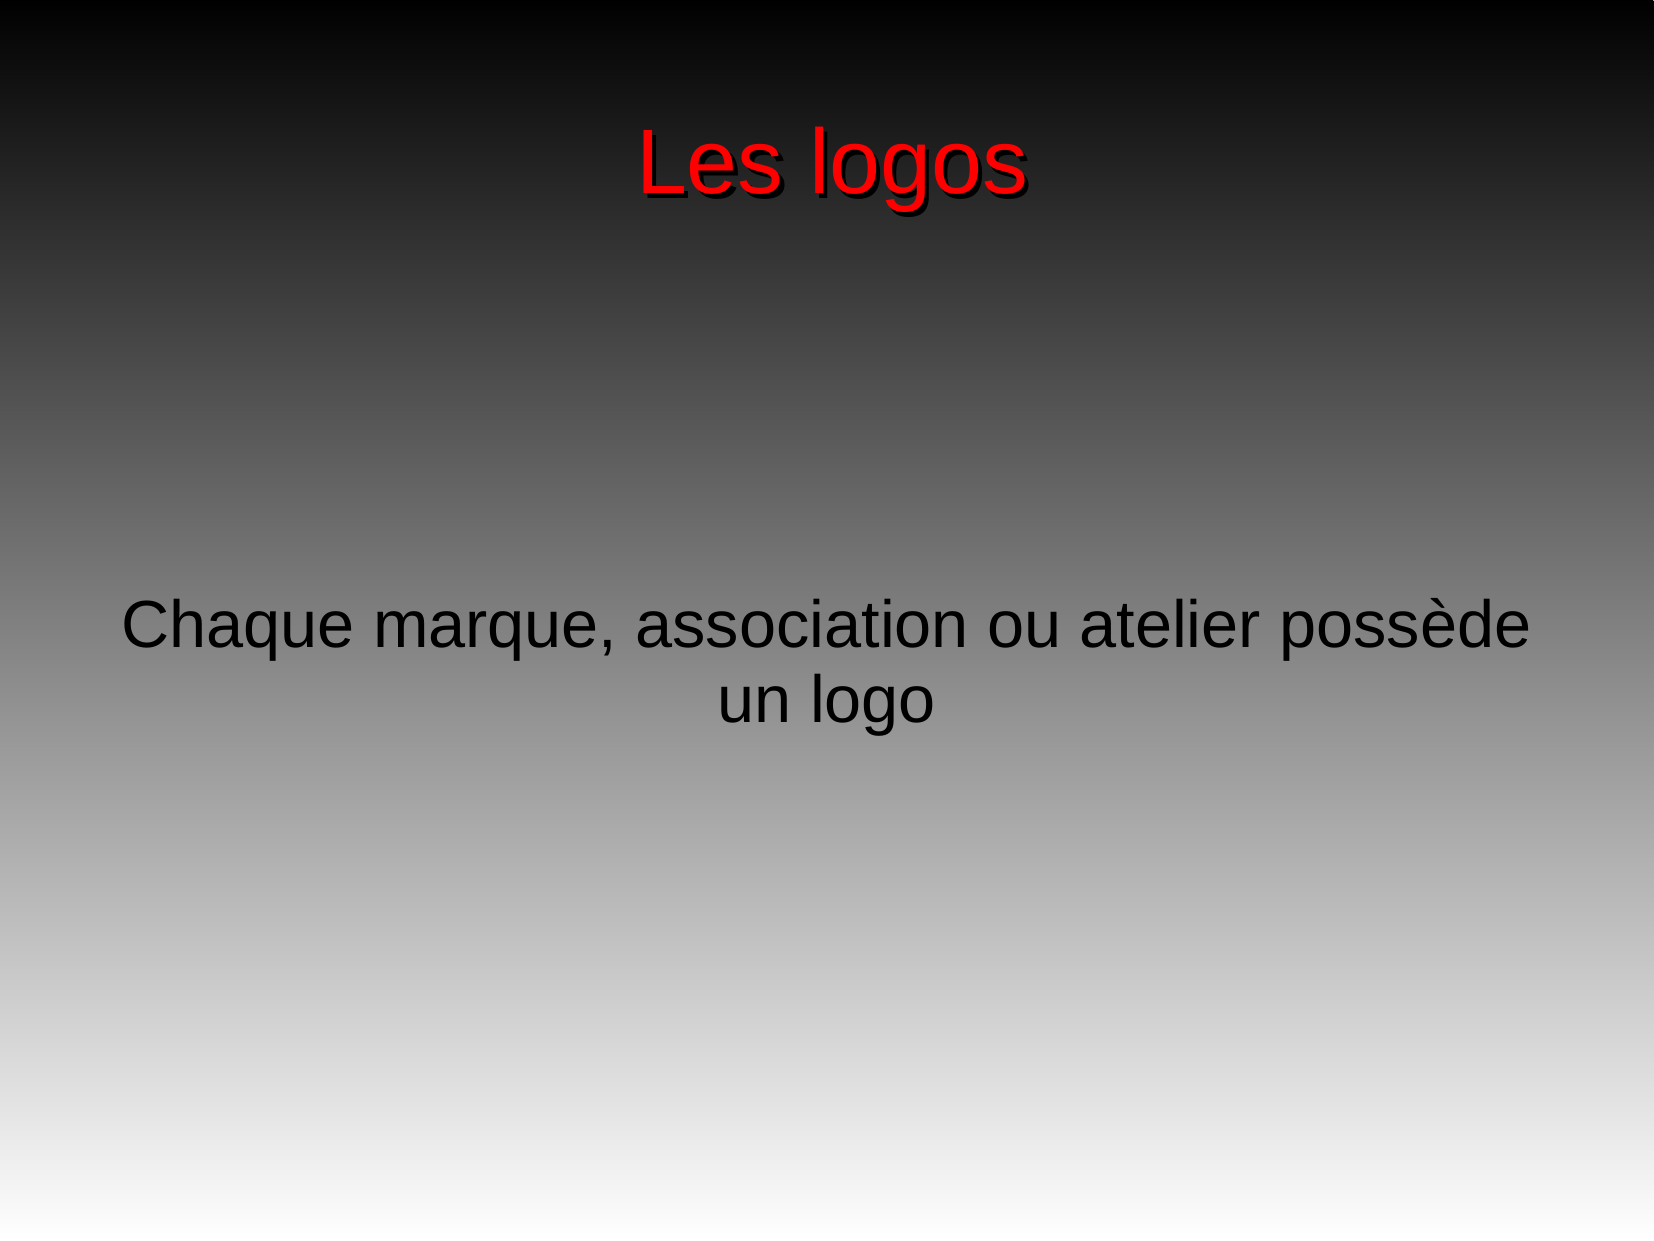

# Les logos
Chaque marque, association ou atelier possède un logo